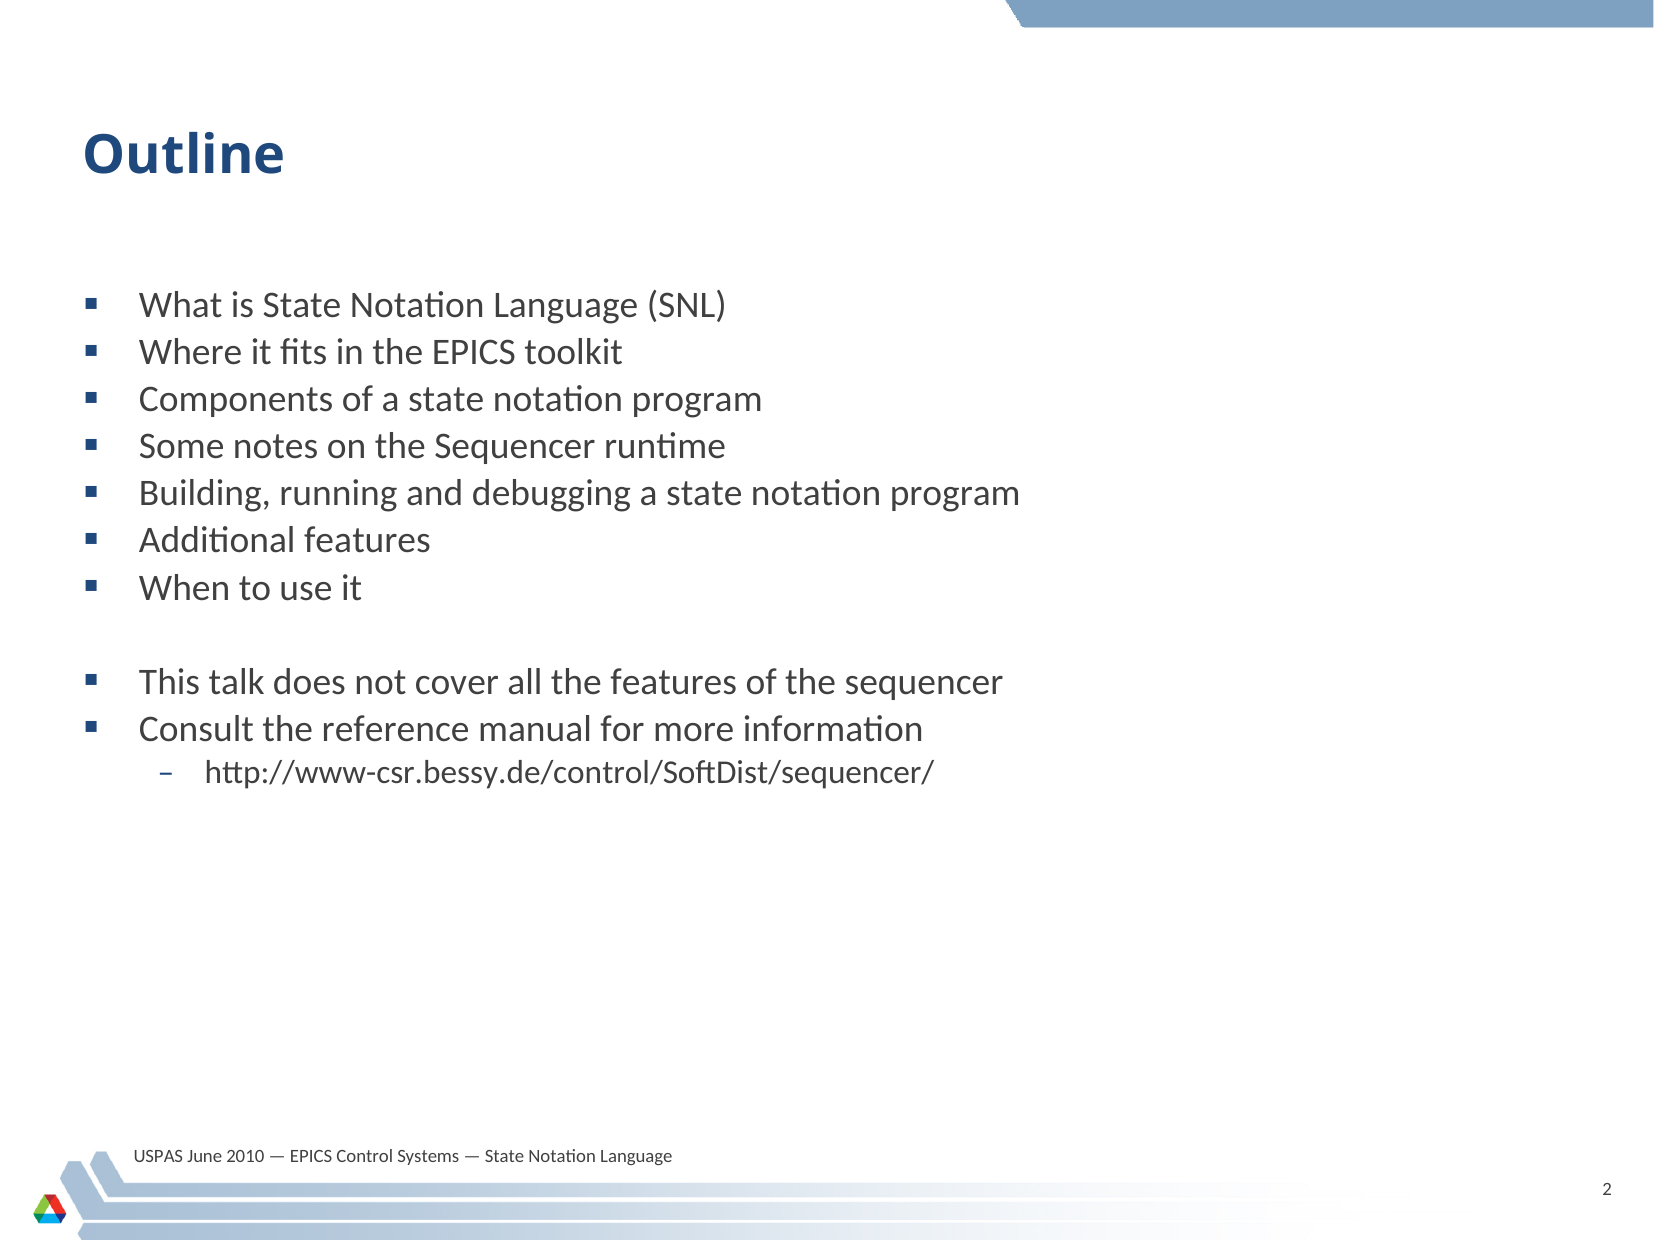

# Outline
What is State Notation Language (SNL)
Where it fits in the EPICS toolkit
Components of a state notation program
Some notes on the Sequencer runtime
Building, running and debugging a state notation program
Additional features
When to use it
This talk does not cover all the features of the sequencer
Consult the reference manual for more information
http://www-csr.bessy.de/control/SoftDist/sequencer/
USPAS June 2010 — EPICS Control Systems — State Notation Language
2